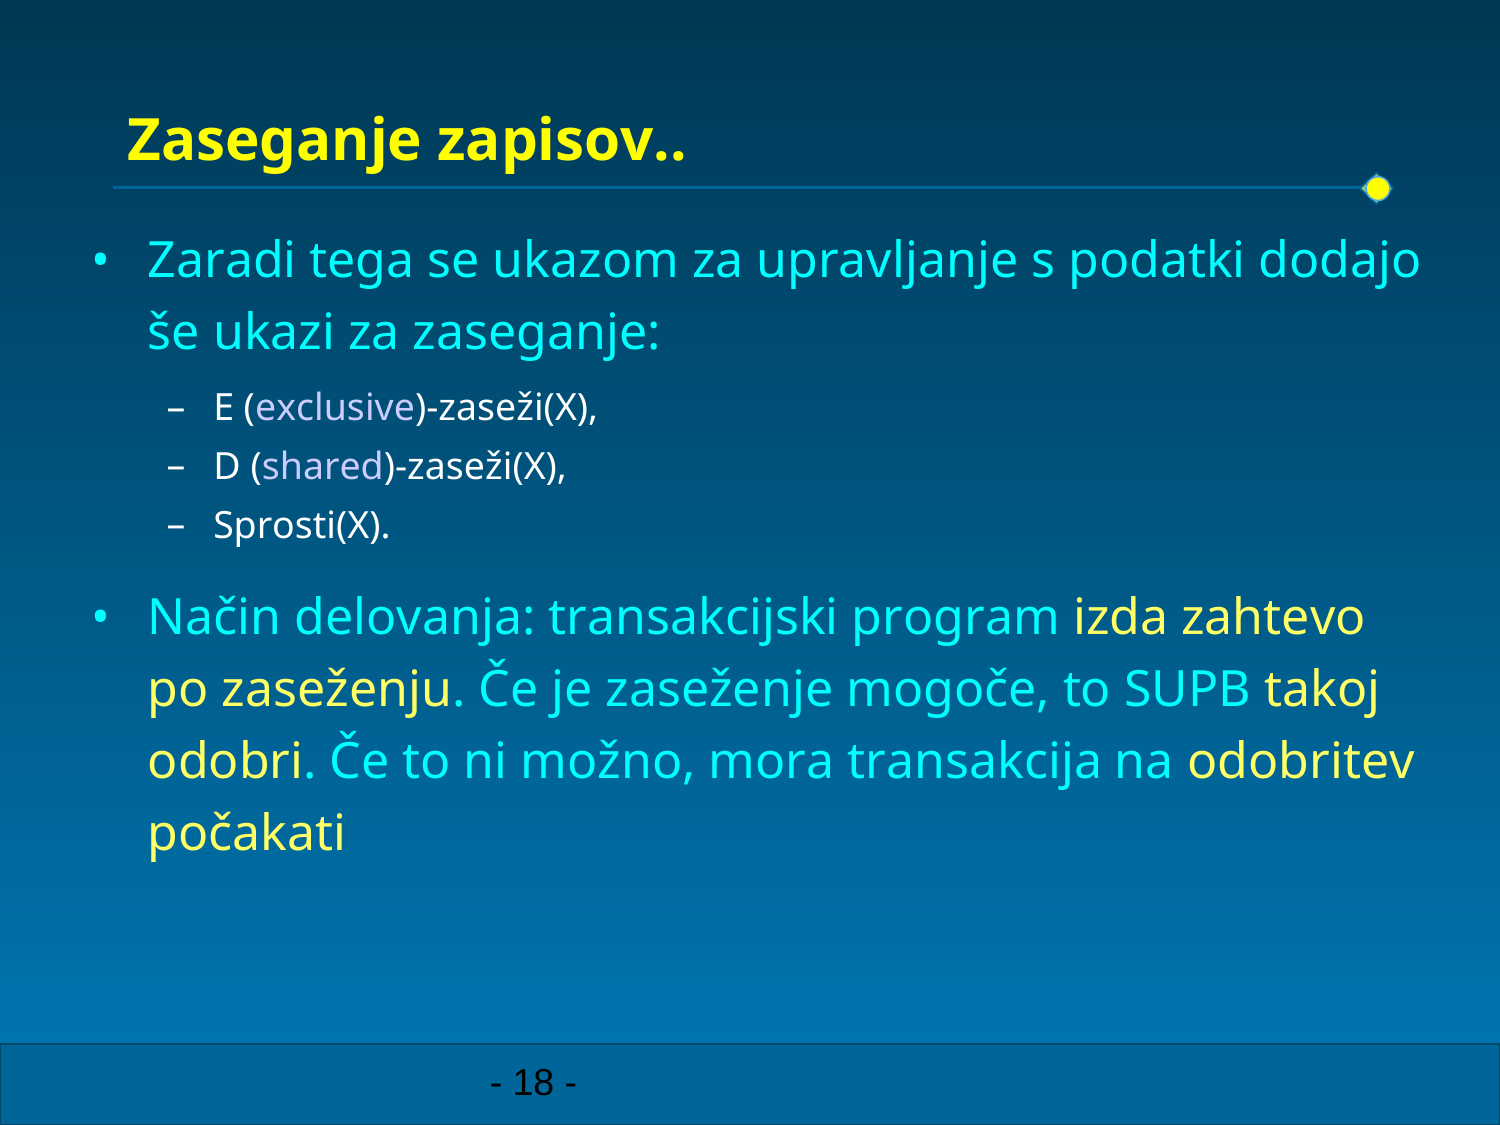

# Zaseganje zapisov..
Zaradi tega se ukazom za upravljanje s podatki dodajo še ukazi za zaseganje:
E (exclusive)-zaseži(X),
D (shared)-zaseži(X),
Sprosti(X).
Način delovanja: transakcijski program izda zahtevo po zaseženju. Če je zaseženje mogoče, to SUPB takoj odobri. Če to ni možno, mora transakcija na odobritev počakati